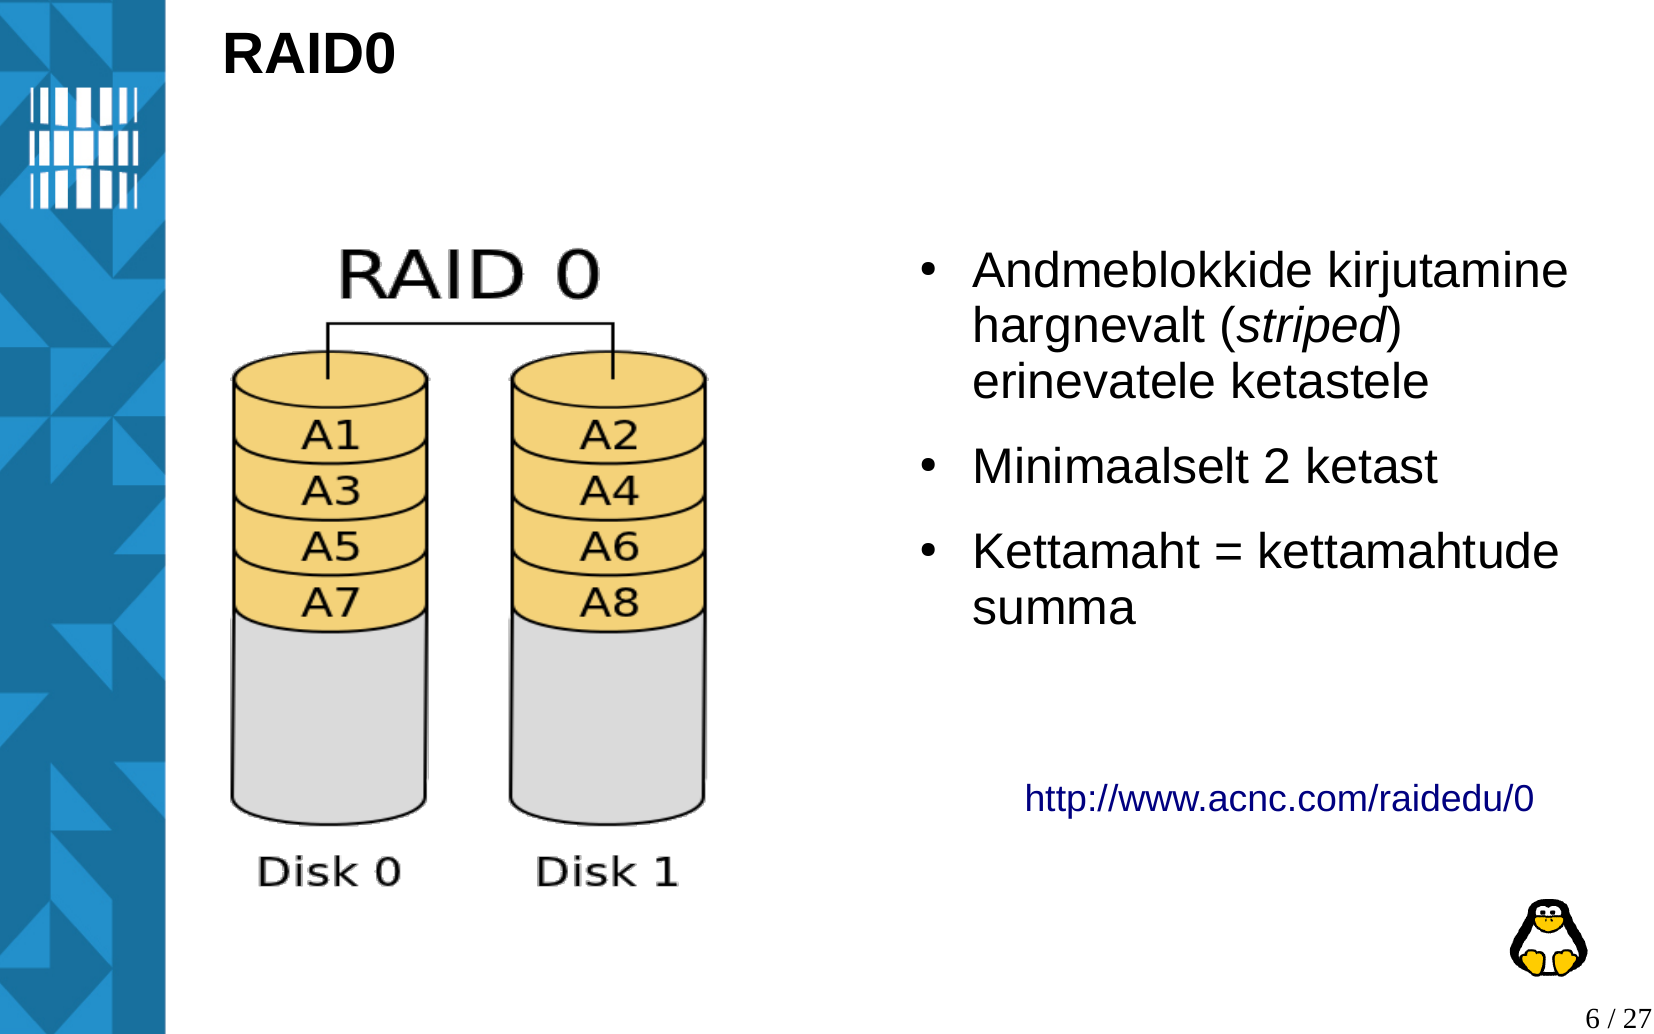

# RAID0
Andmeblokkide kirjutamine hargnevalt (striped) erinevatele ketastele
Minimaalselt 2 ketast
Kettamaht = kettamahtude summa
http://www.acnc.com/raidedu/0